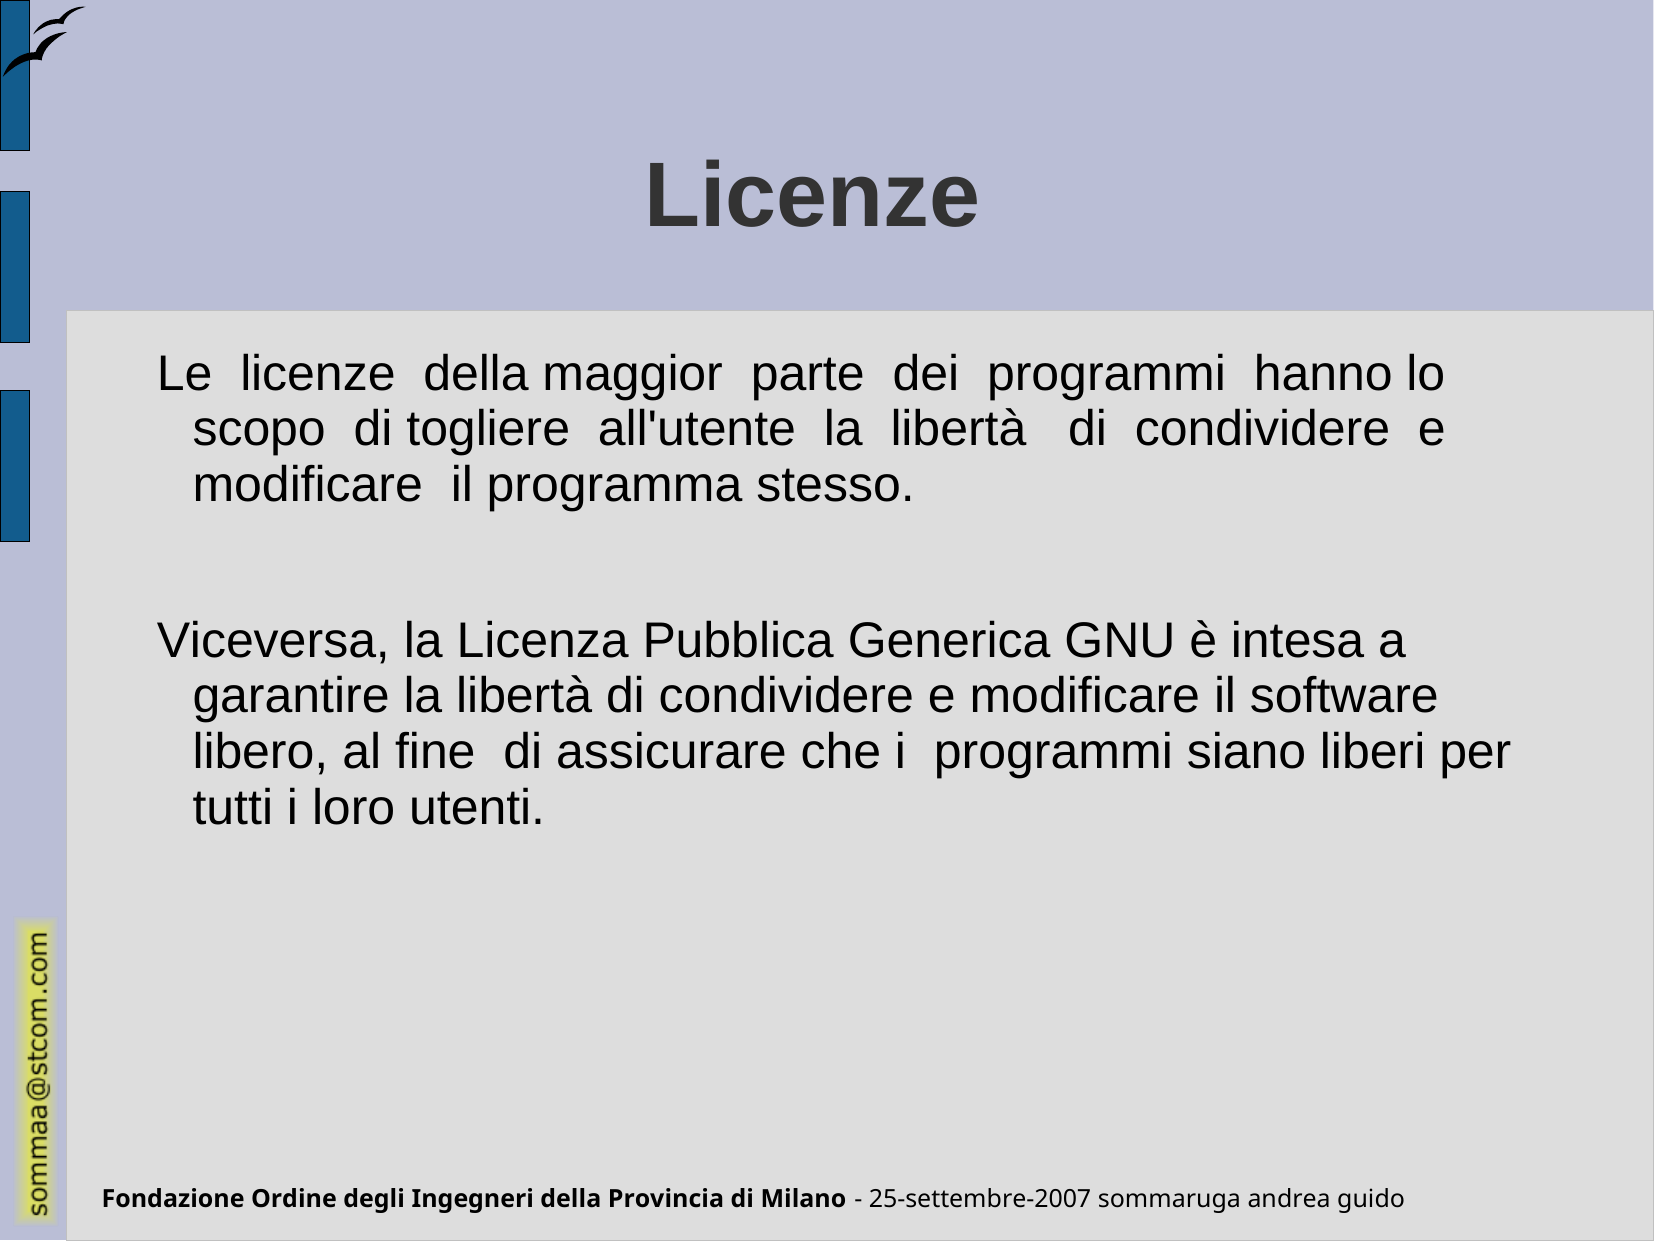

# Licenze
Le licenze della maggior parte dei programmi hanno lo scopo di togliere all'utente la libertà di condividere e modificare il programma stesso.
Viceversa, la Licenza Pubblica Generica GNU è intesa a garantire la libertà di condividere e modificare il software libero, al fine di assicurare che i programmi siano liberi per tutti i loro utenti.